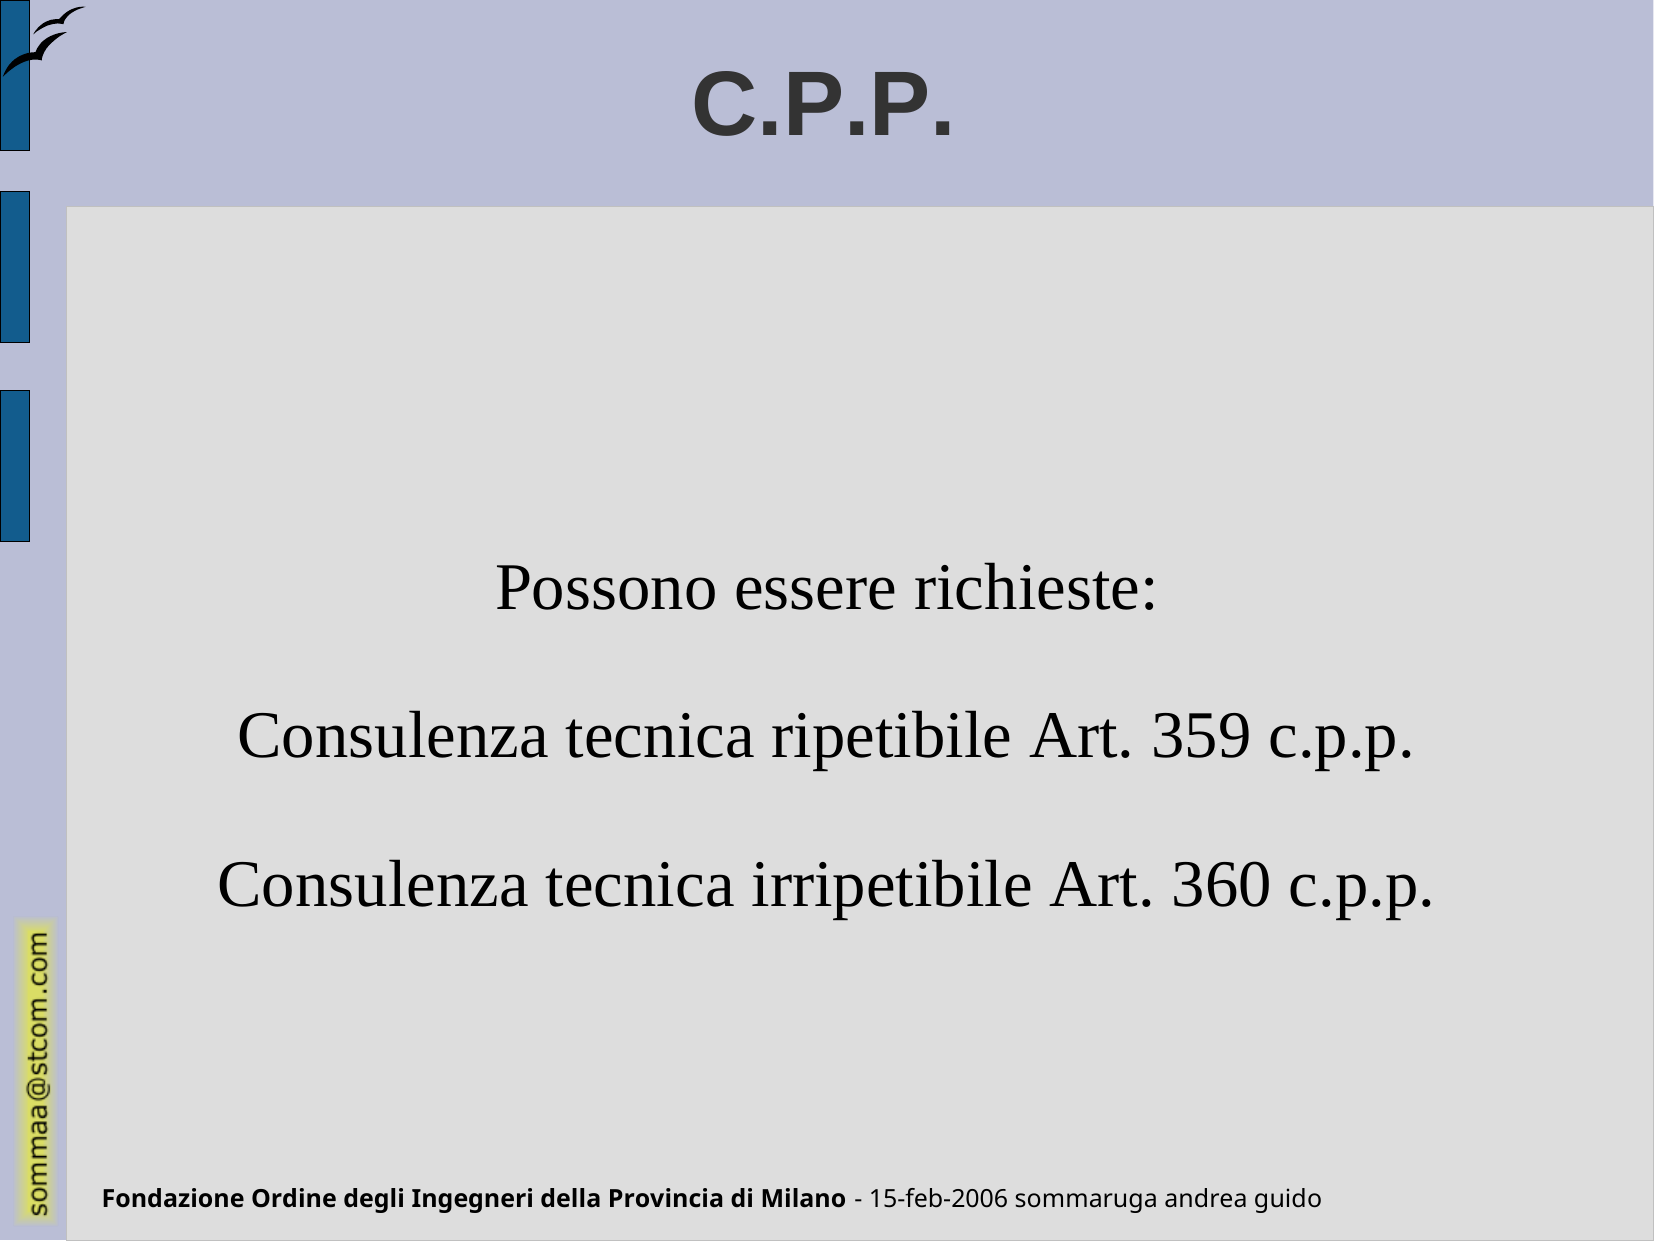

# C.P.P.
Possono essere richieste:
Consulenza tecnica ripetibile Art. 359 c.p.p.
Consulenza tecnica irripetibile Art. 360 c.p.p.